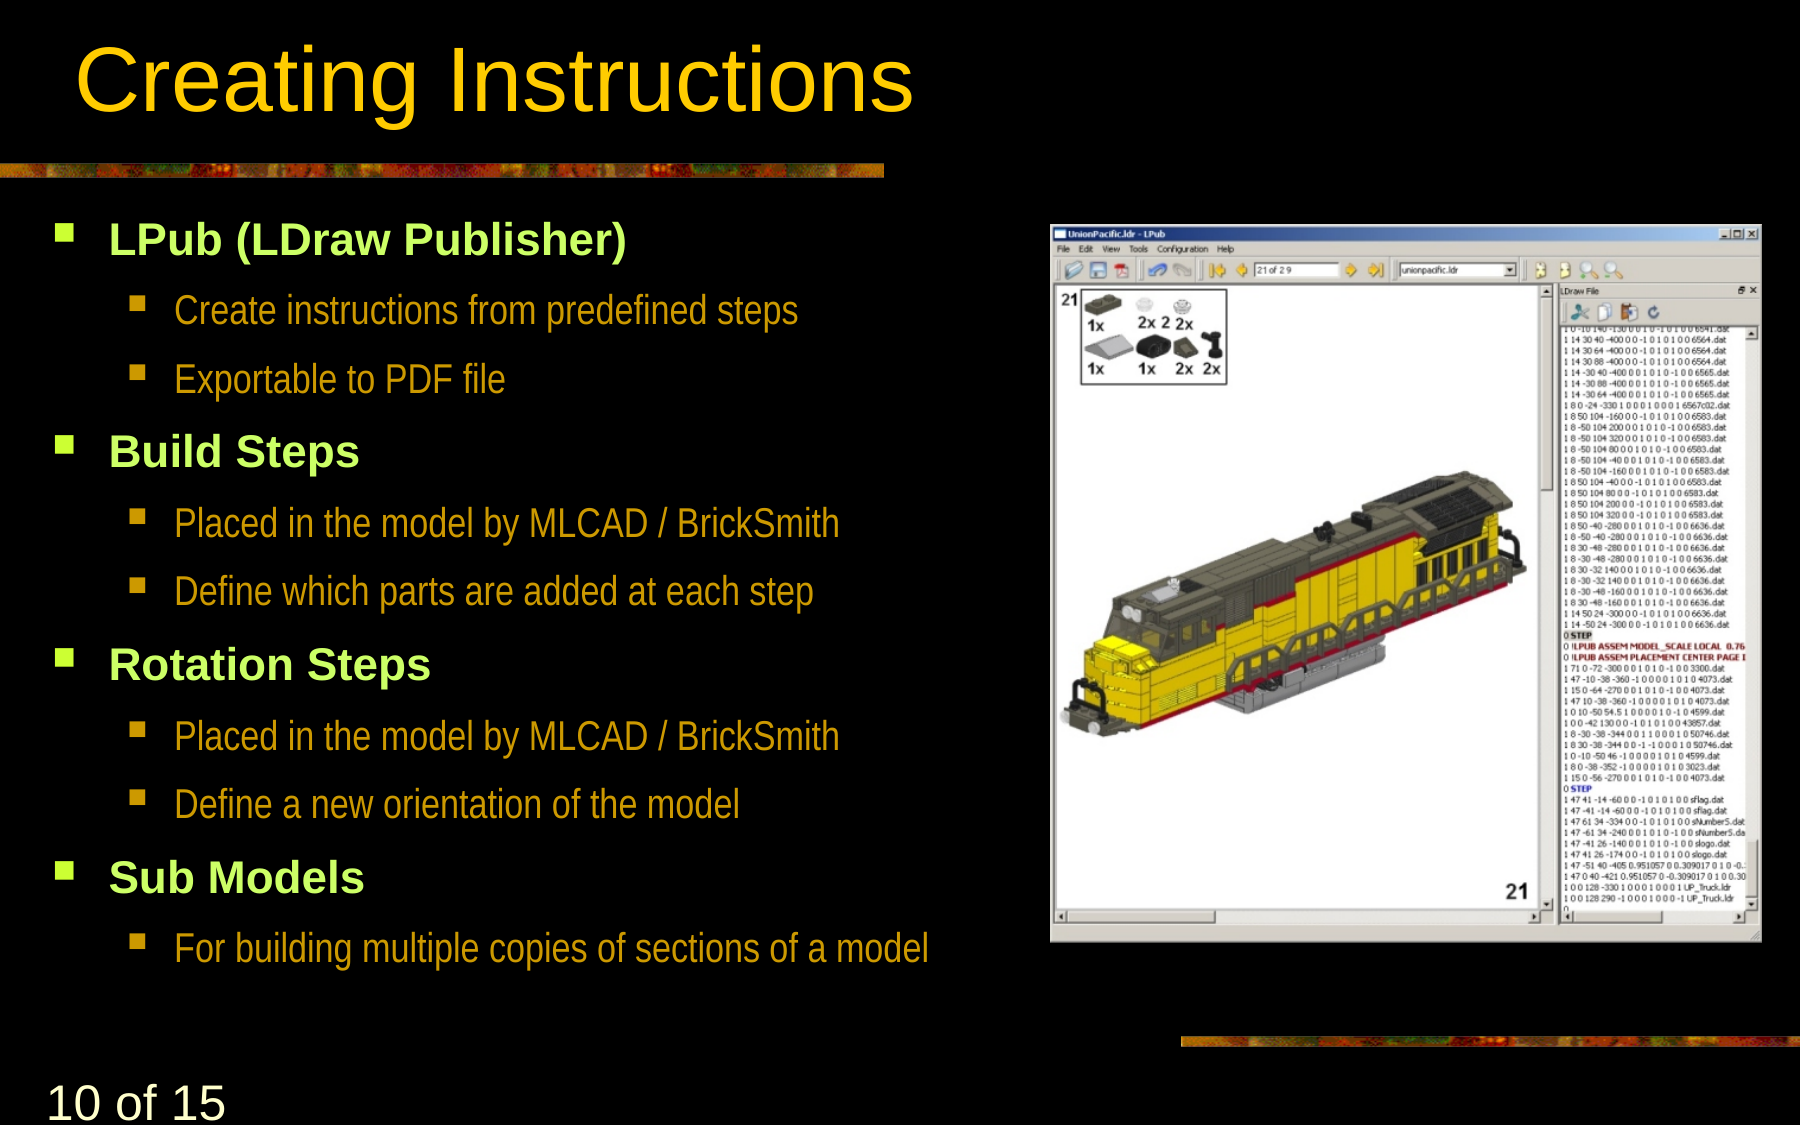

# Creating Instructions
LPub (LDraw Publisher)
Create instructions from predefined steps
Exportable to PDF file
Build Steps
Placed in the model by MLCAD / BrickSmith
Define which parts are added at each step
Rotation Steps
Placed in the model by MLCAD / BrickSmith
Define a new orientation of the model
Sub Models
For building multiple copies of sections of a model